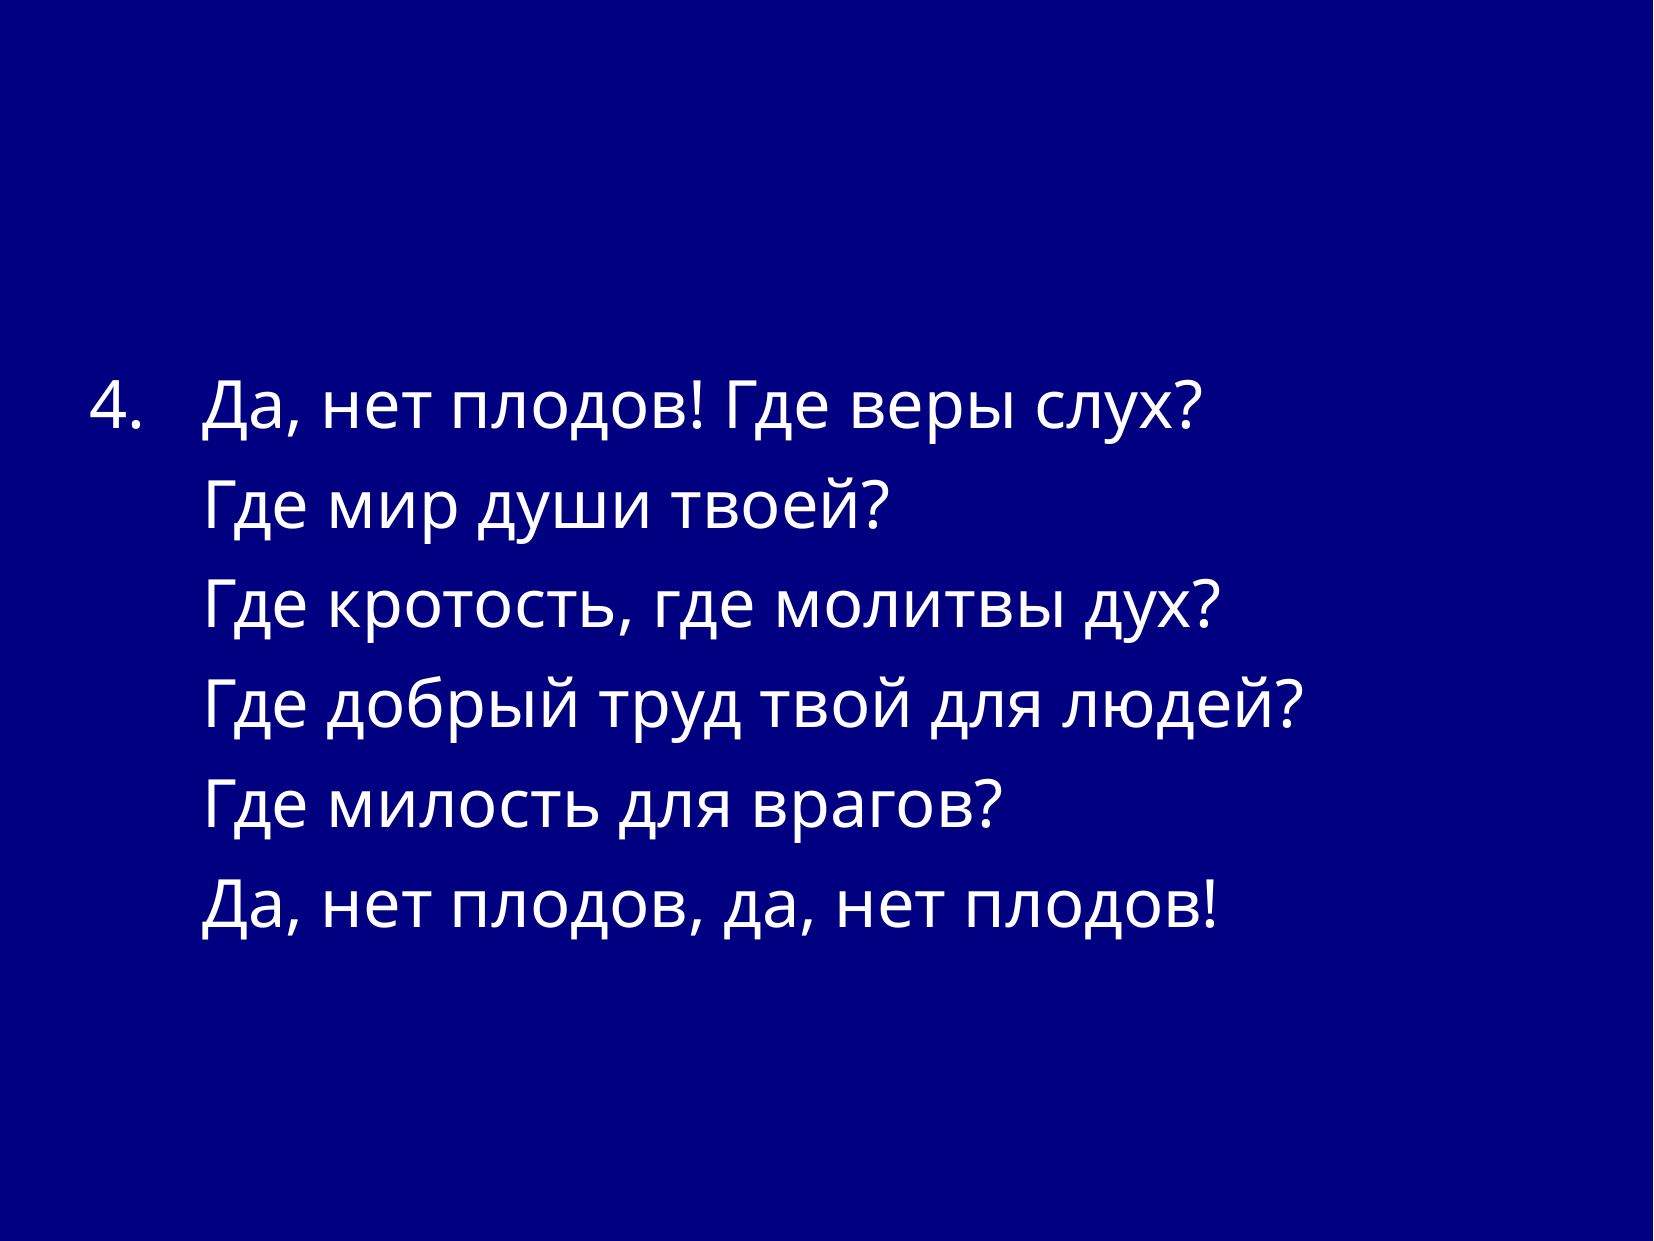

4.	Да, нет плодов! Где веры слух?
	Где мир души твоей?
	Где кротость, где молитвы дух?
	Где добрый труд твой для людей?
	Где милость для врагов?
	Да, нет плодов, да, нет плодов!